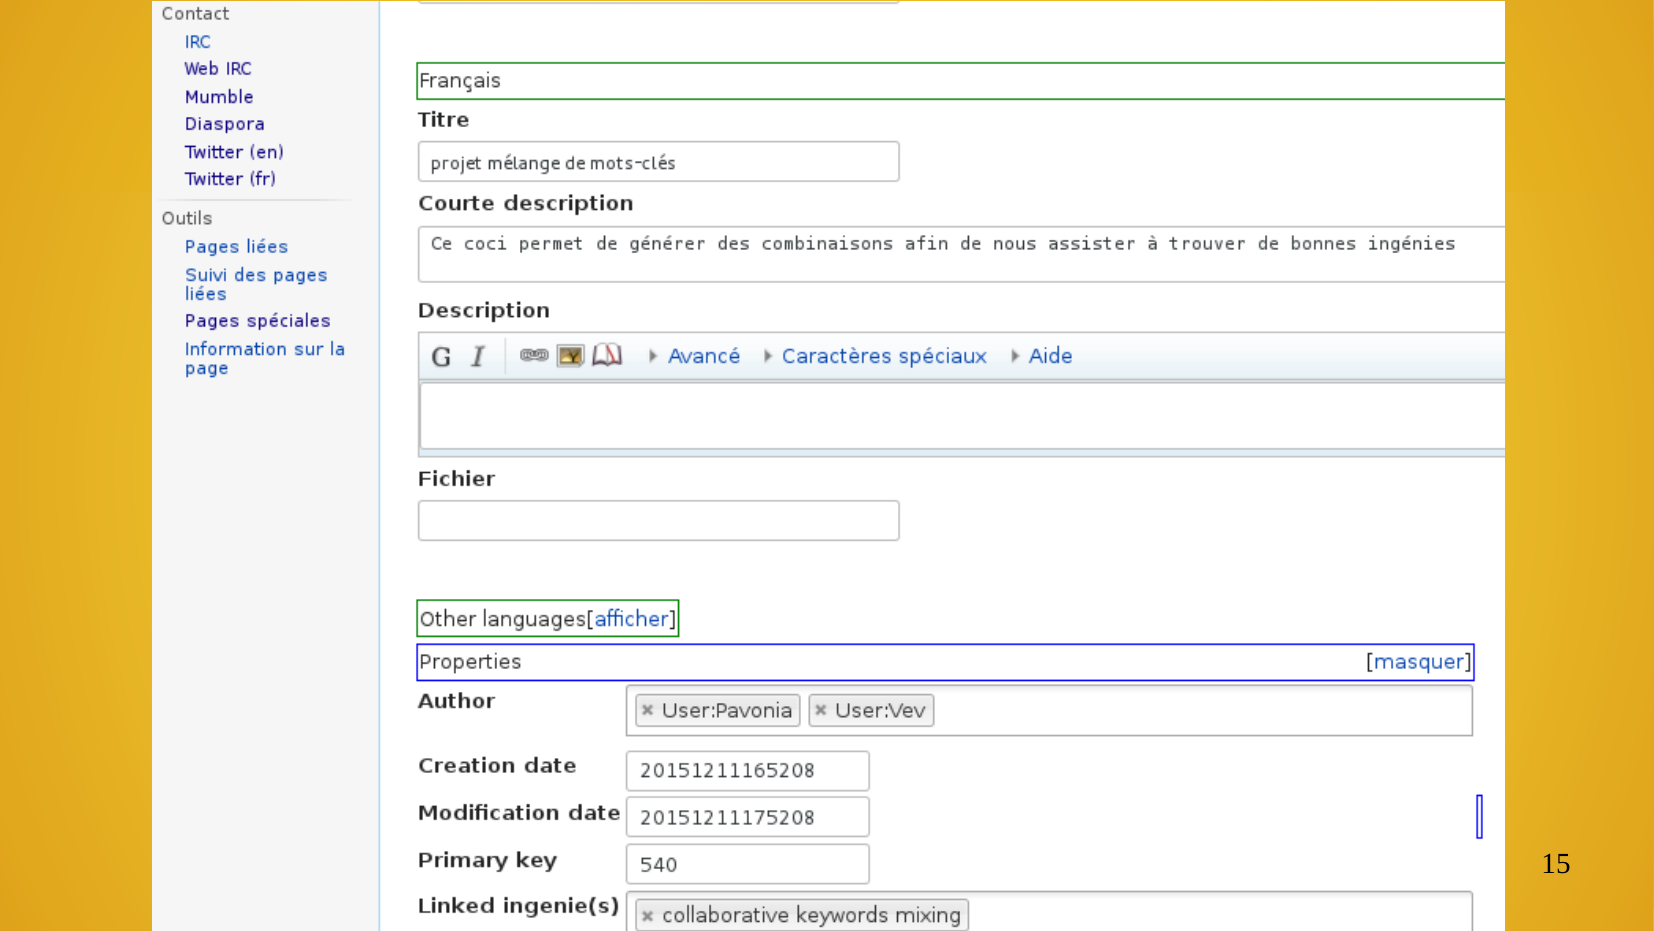

# Présentation LI
LibreIdea.org - Hervé Le Blouch
15